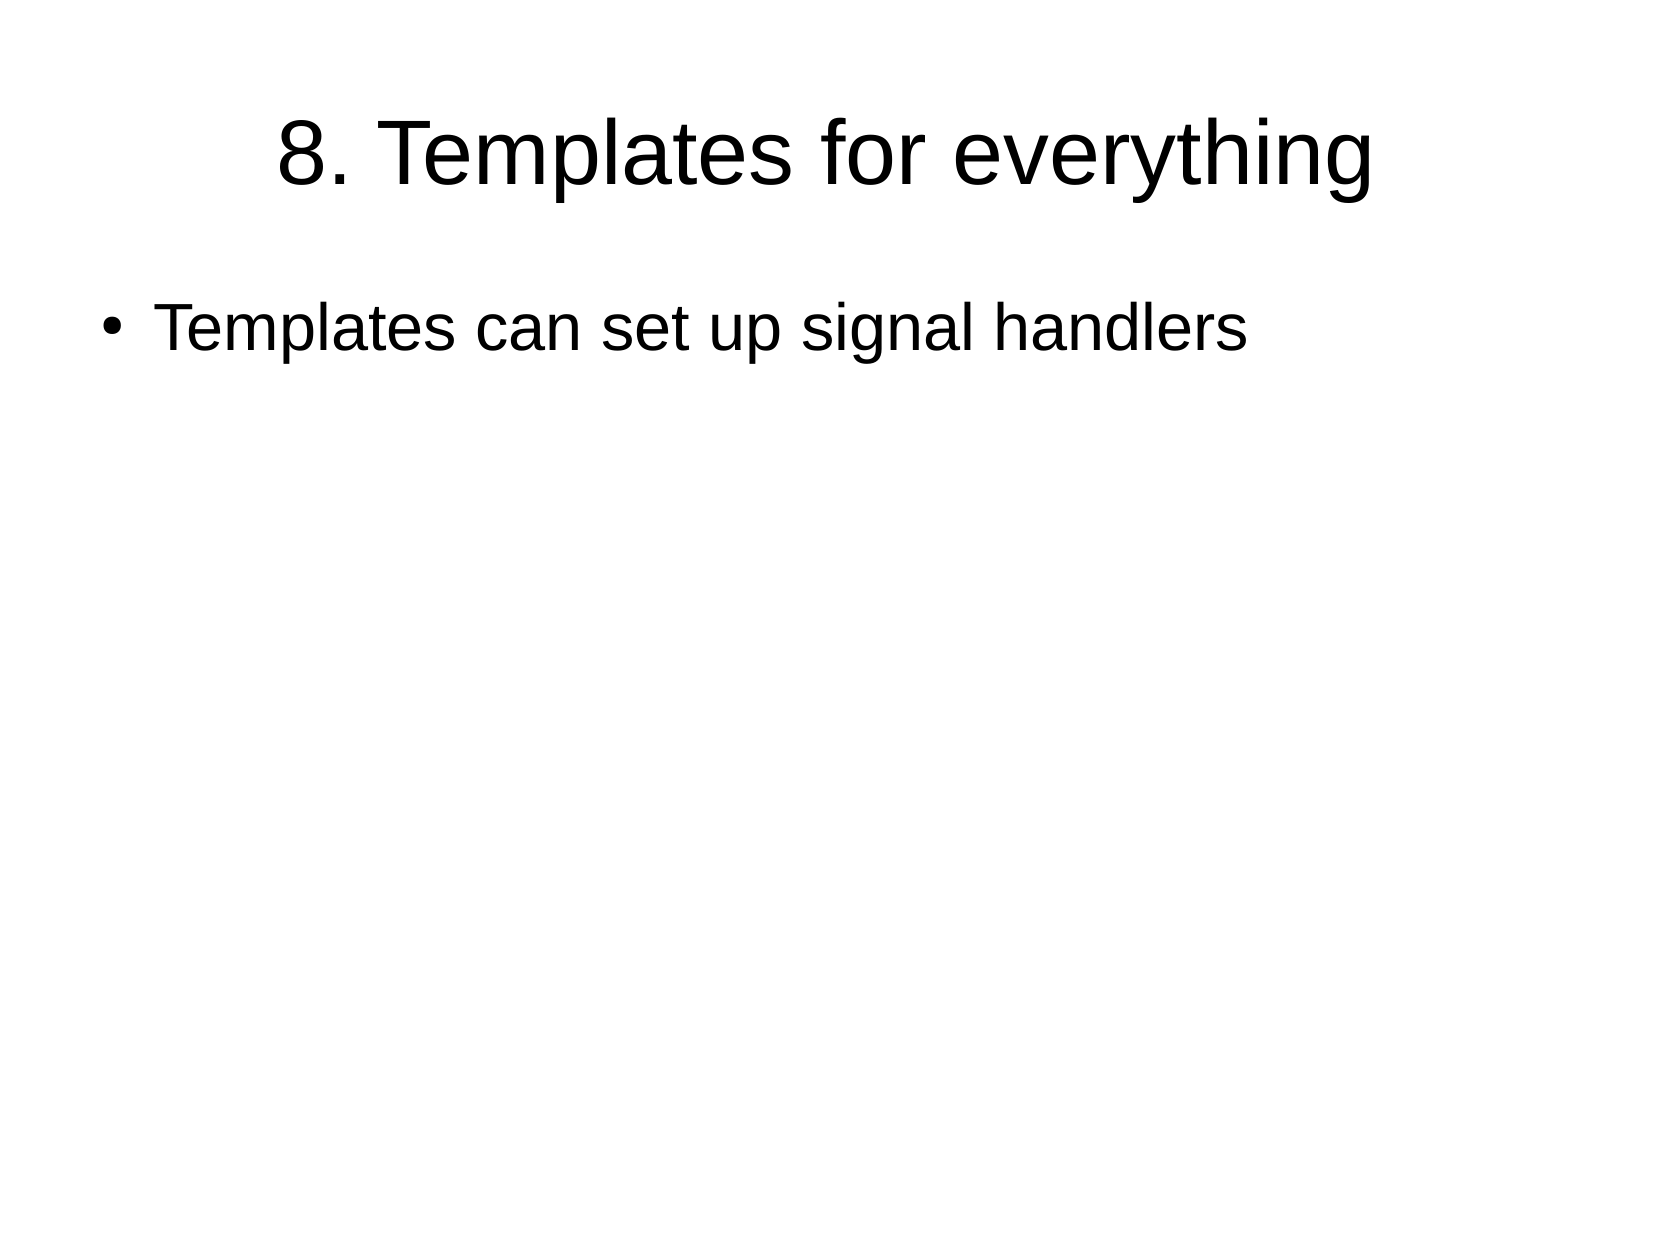

# 8. Templates for everything
Templates can set up signal handlers